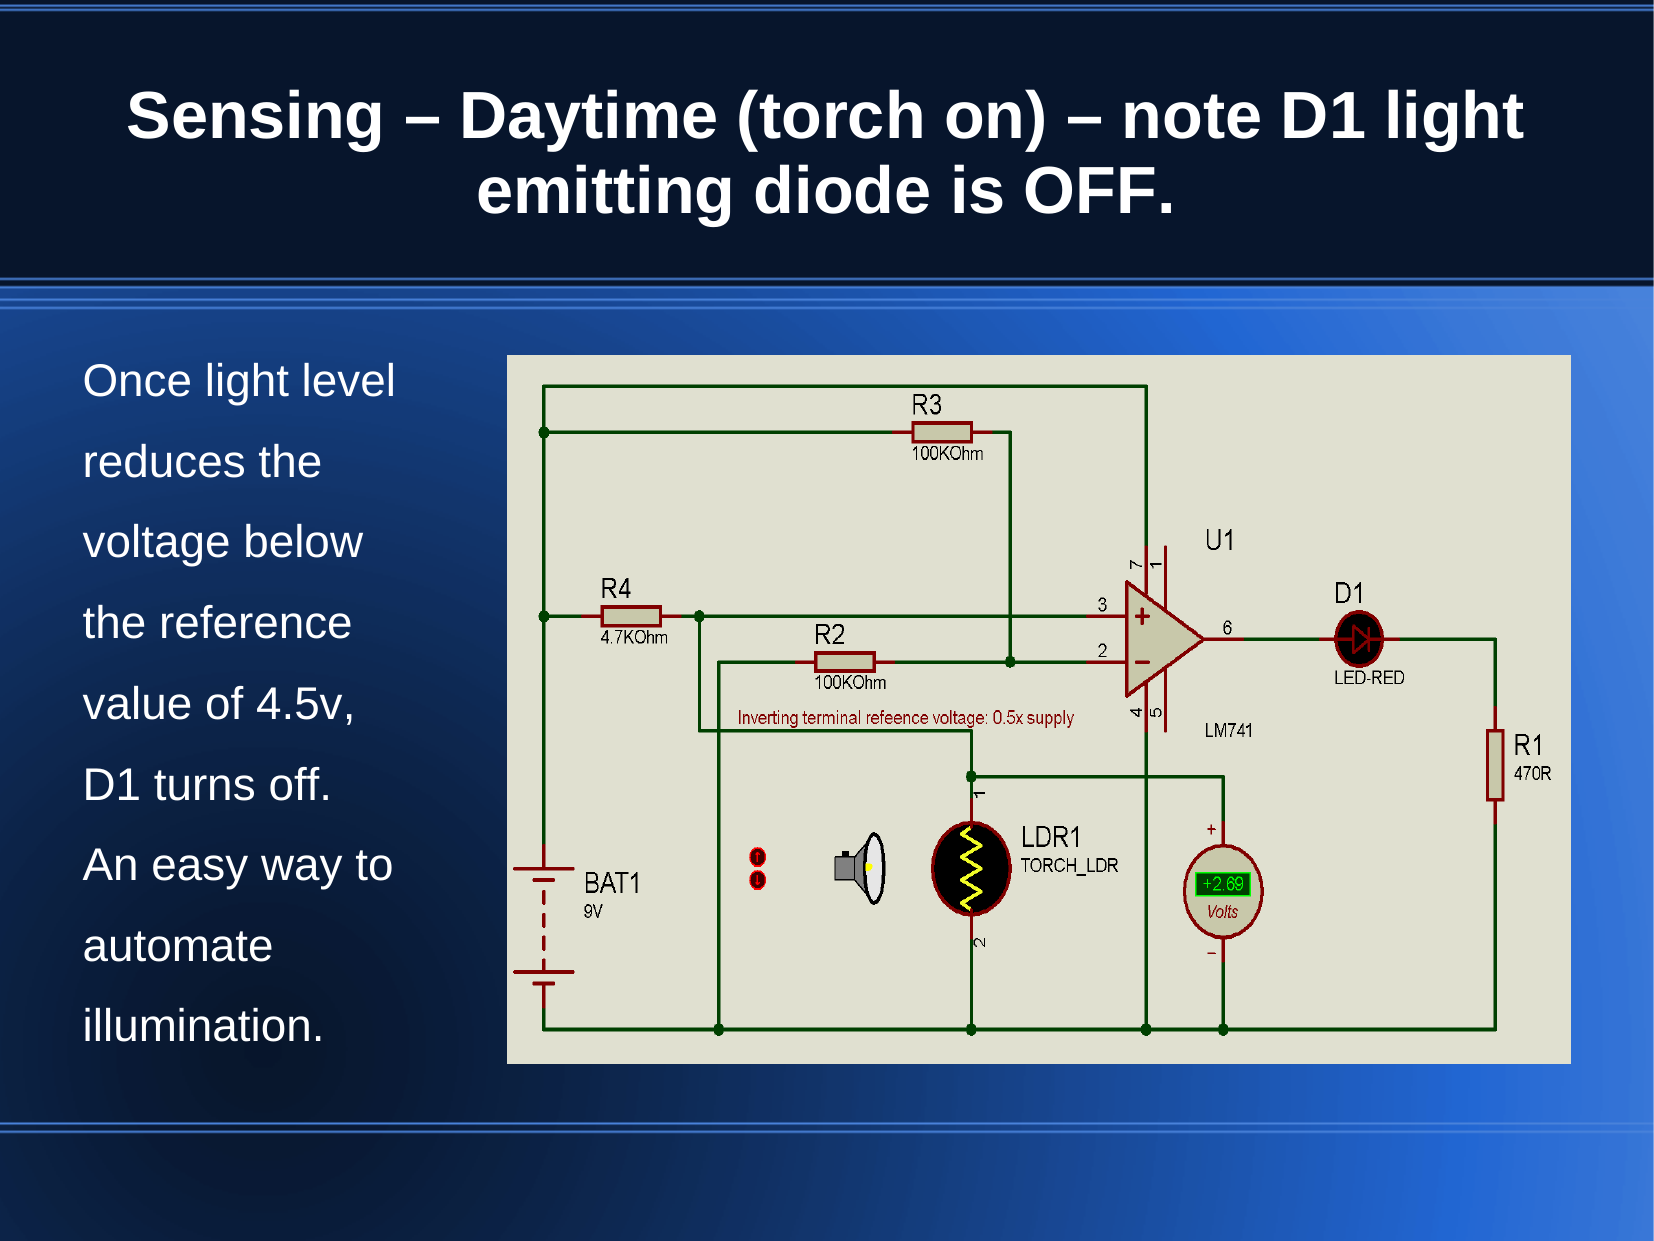

# Sensing – Daytime (torch on) – note D1 light emitting diode is OFF.
Once light level
reduces the
voltage below
the reference
value of 4.5v,
D1 turns off.
An easy way to
automate
illumination.